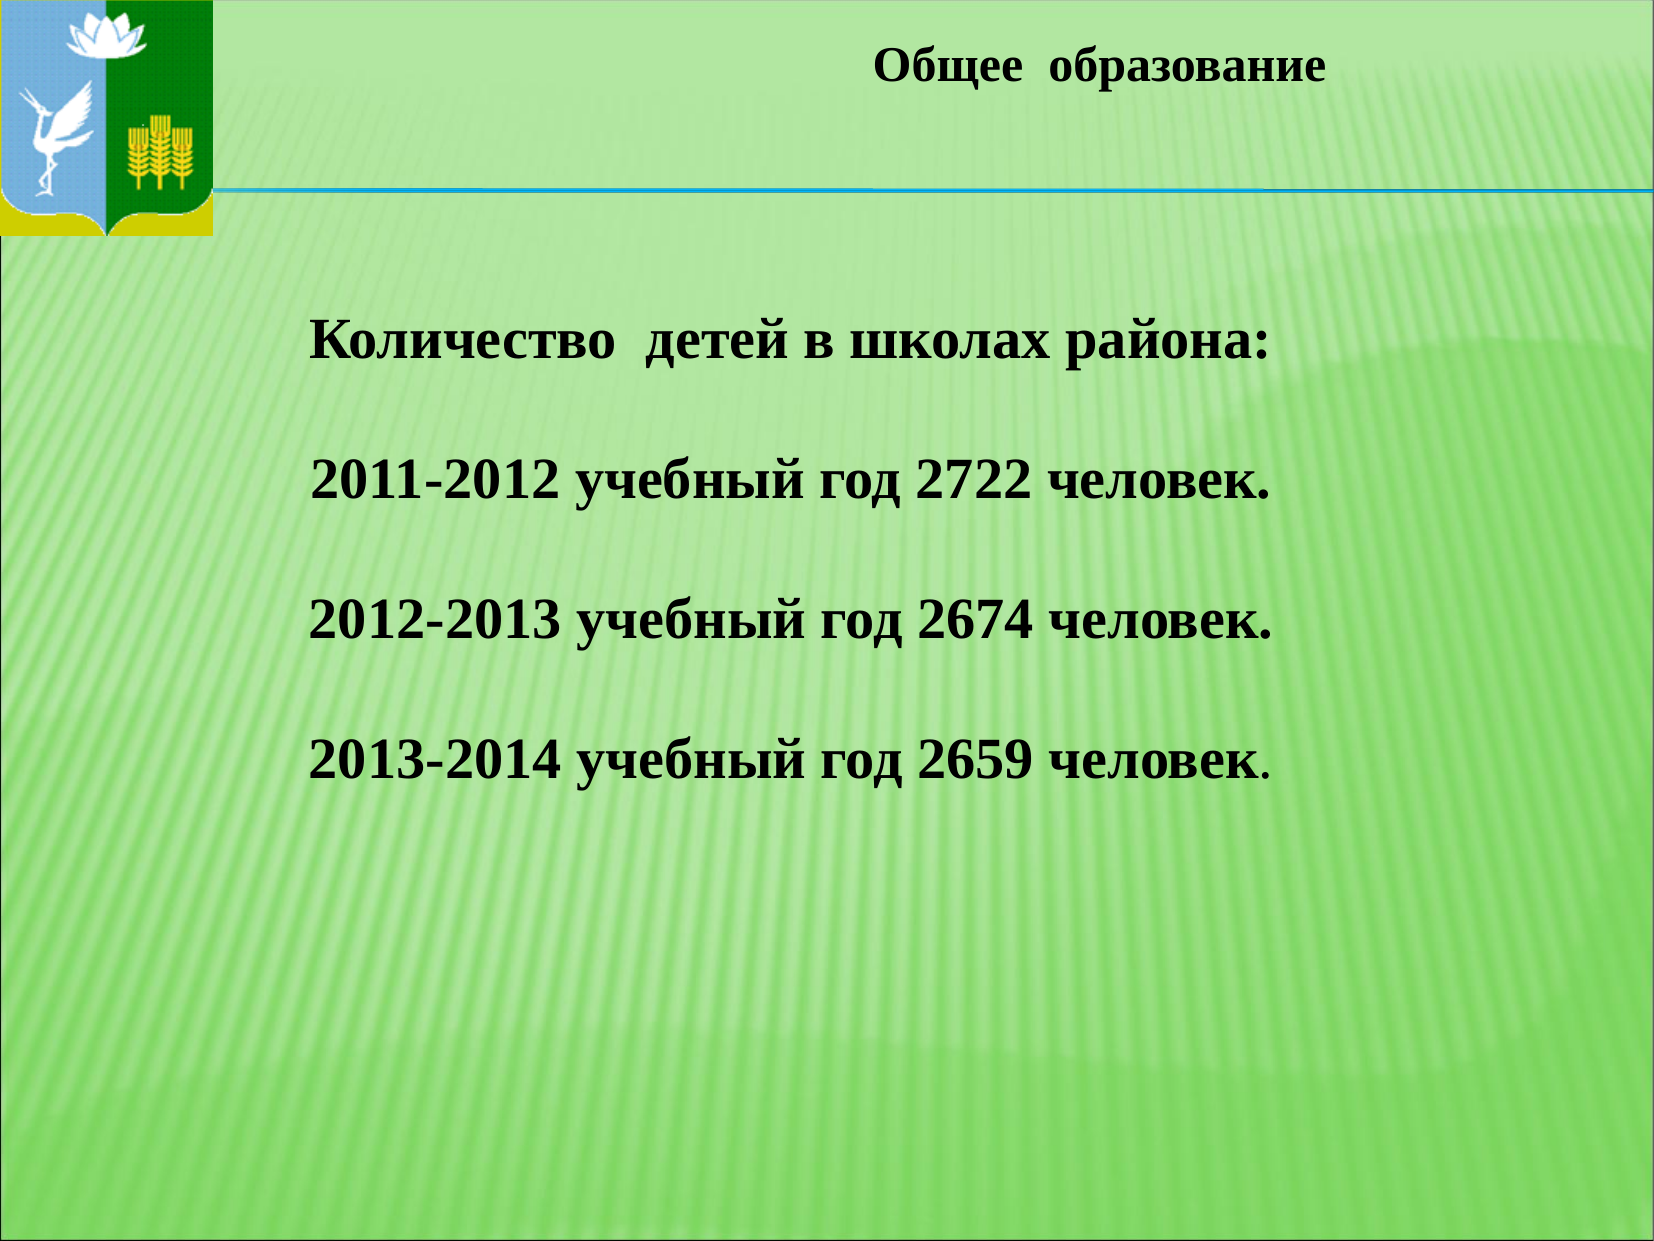

Общее образование
Количество детей в школах района:
2011-2012 учебный год 2722 человек.
2012-2013 учебный год 2674 человек.
2013-2014 учебный год 2659 человек.